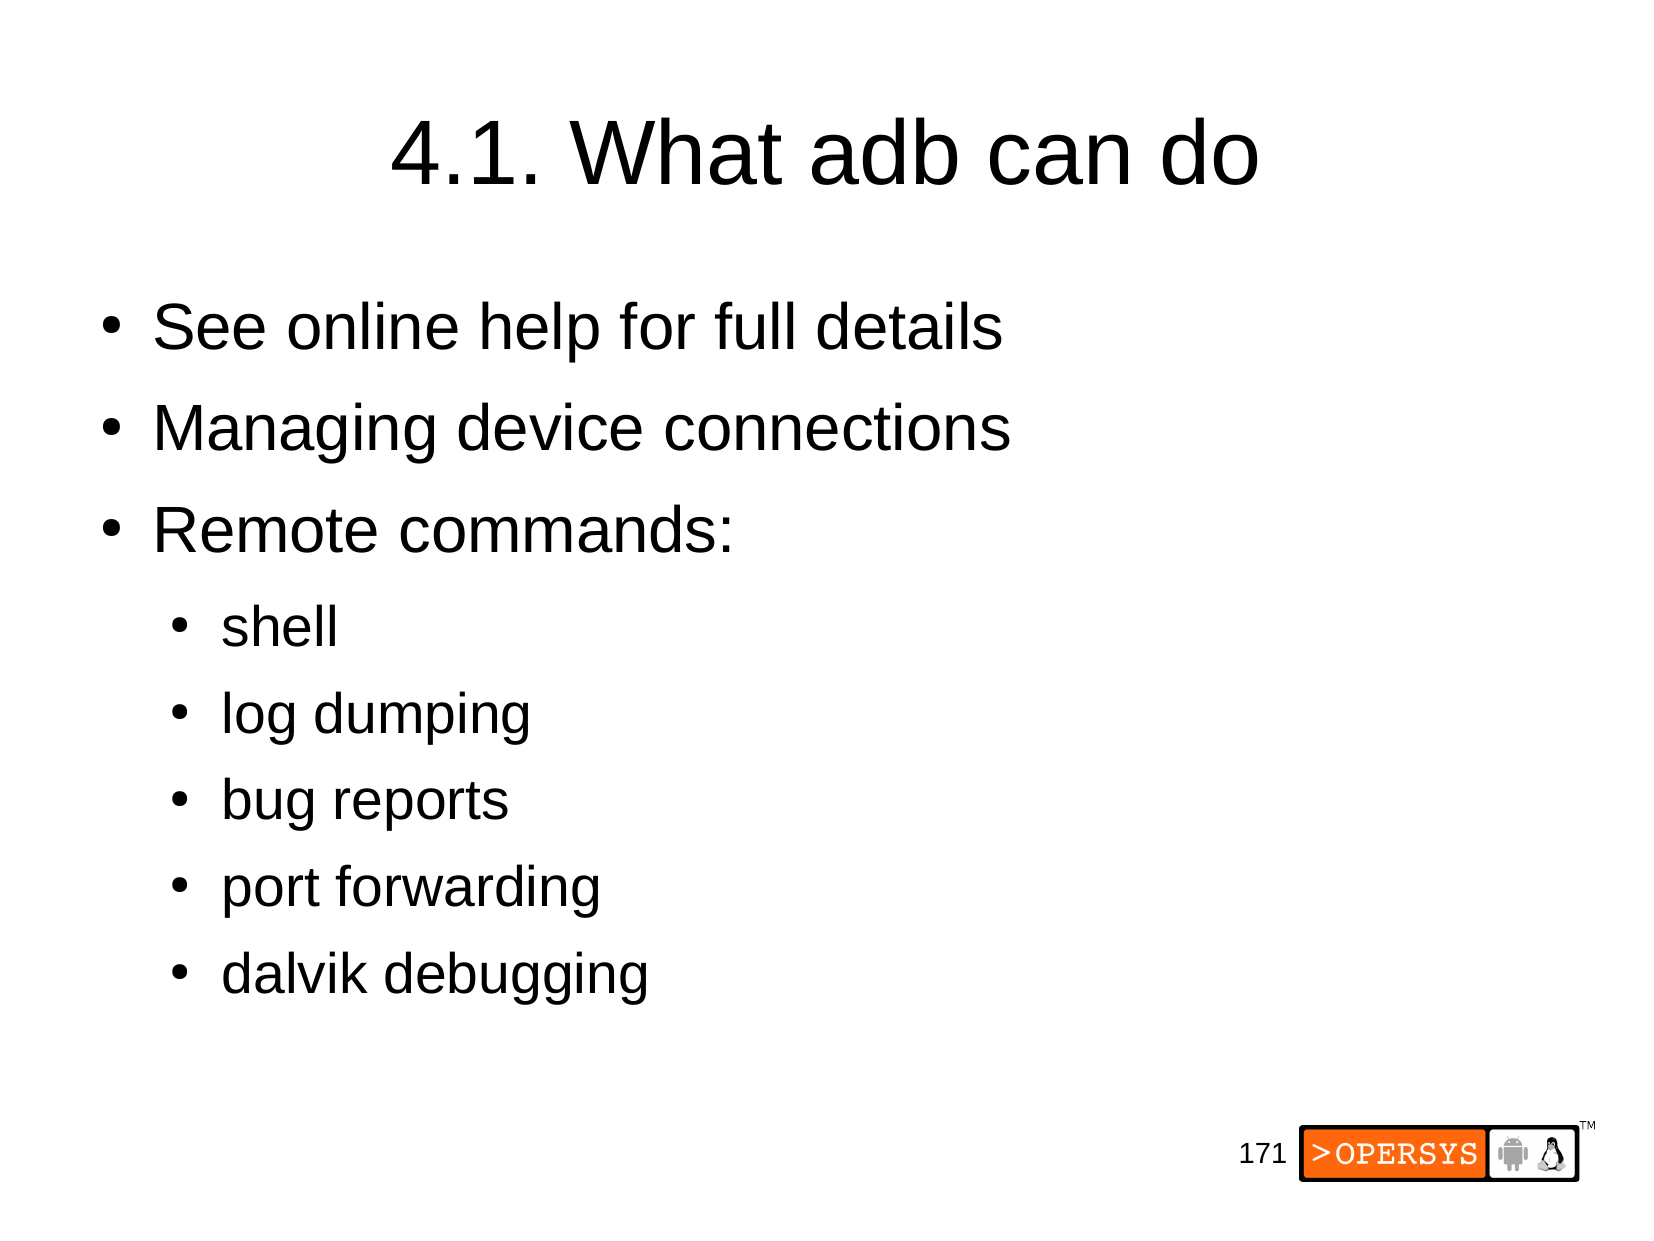

# 4.1. What adb can do
See online help for full details
Managing device connections
Remote commands:
shell
log dumping
bug reports
port forwarding
dalvik debugging